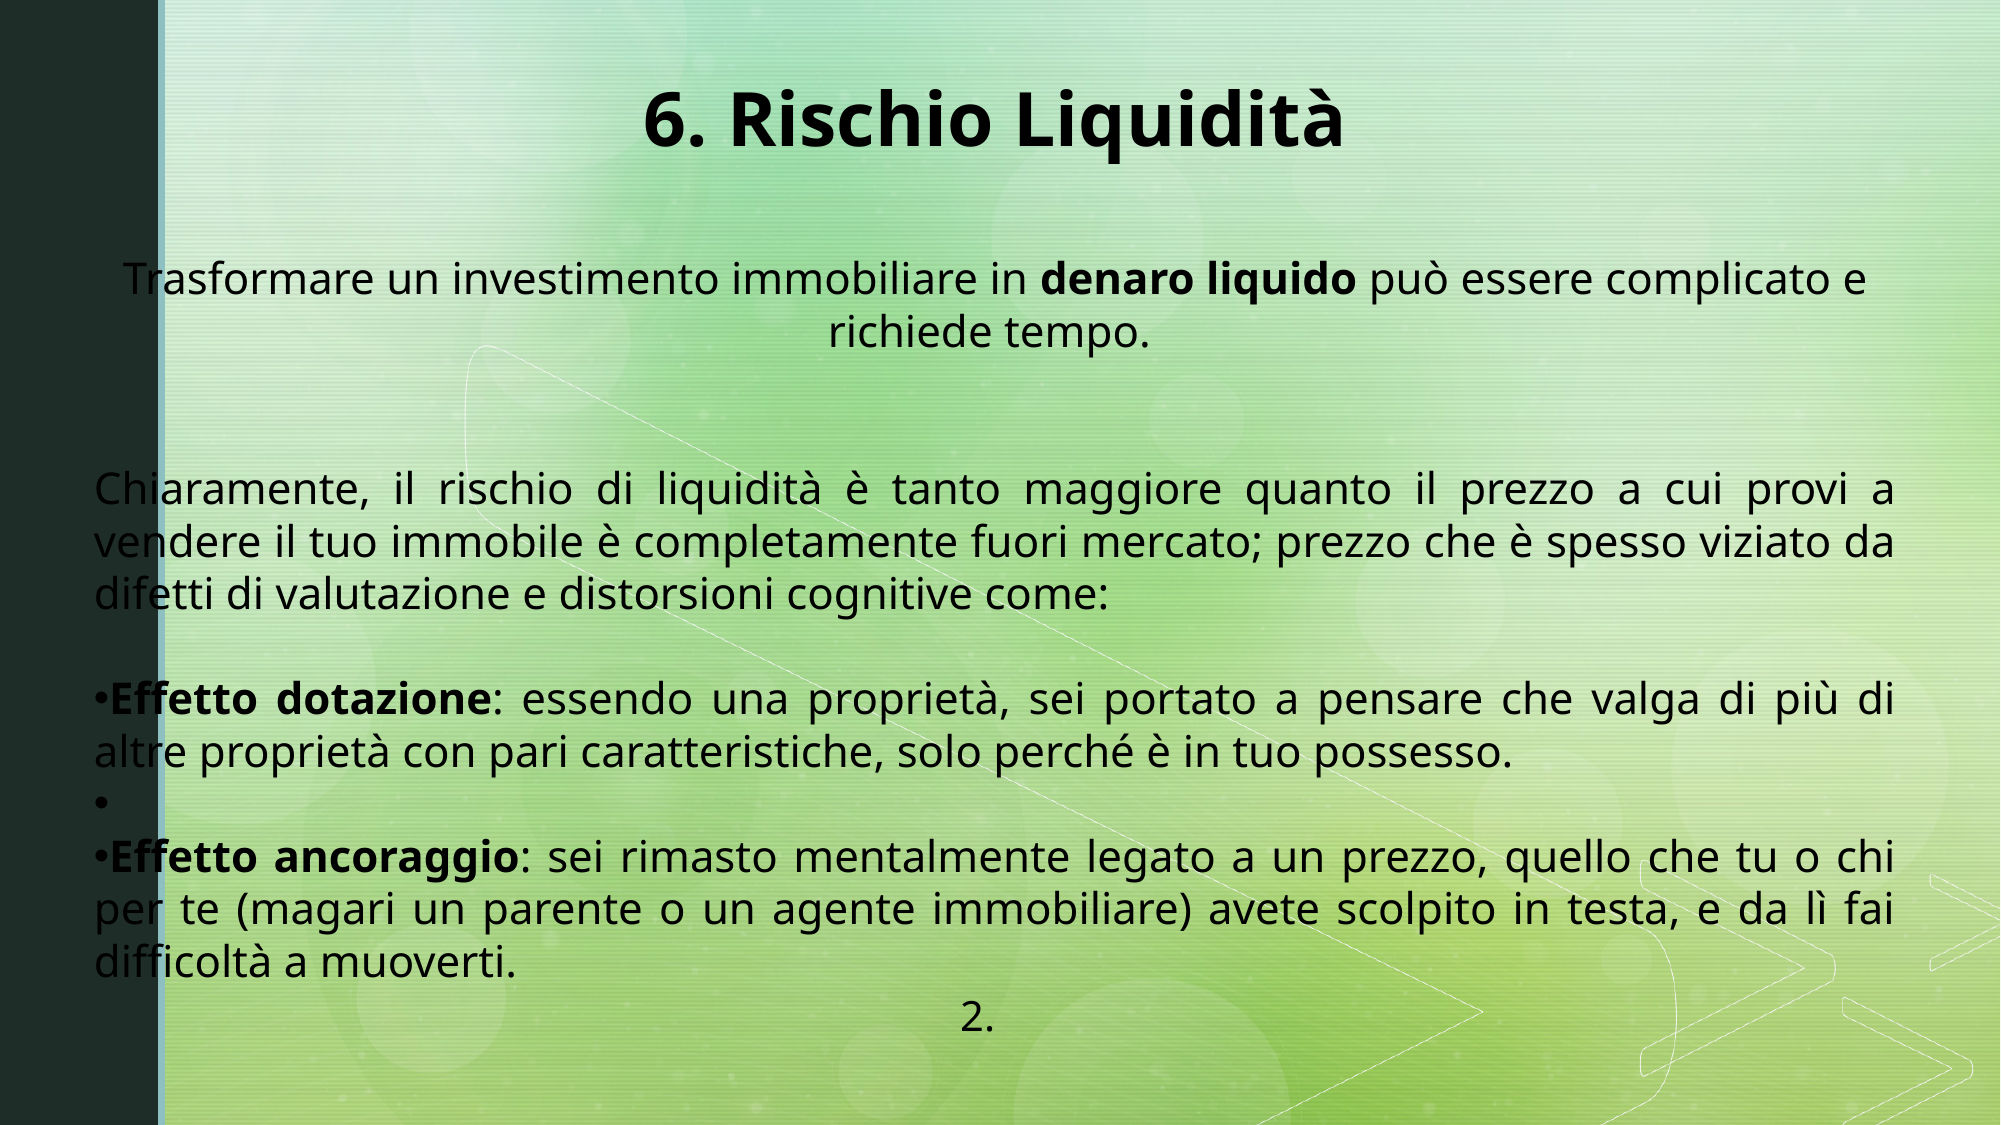

6. Rischio Liquidità
Trasformare un investimento immobiliare in denaro liquido può essere complicato e richiede tempo.
Chiaramente, il rischio di liquidità è tanto maggiore quanto il prezzo a cui provi a vendere il tuo immobile è completamente fuori mercato; prezzo che è spesso viziato da difetti di valutazione e distorsioni cognitive come:
Effetto dotazione: essendo una proprietà, sei portato a pensare che valga di più di altre proprietà con pari caratteristiche, solo perché è in tuo possesso.
Effetto ancoraggio: sei rimasto mentalmente legato a un prezzo, quello che tu o chi per te (magari un parente o un agente immobiliare) avete scolpito in testa, e da lì fai difficoltà a muoverti.